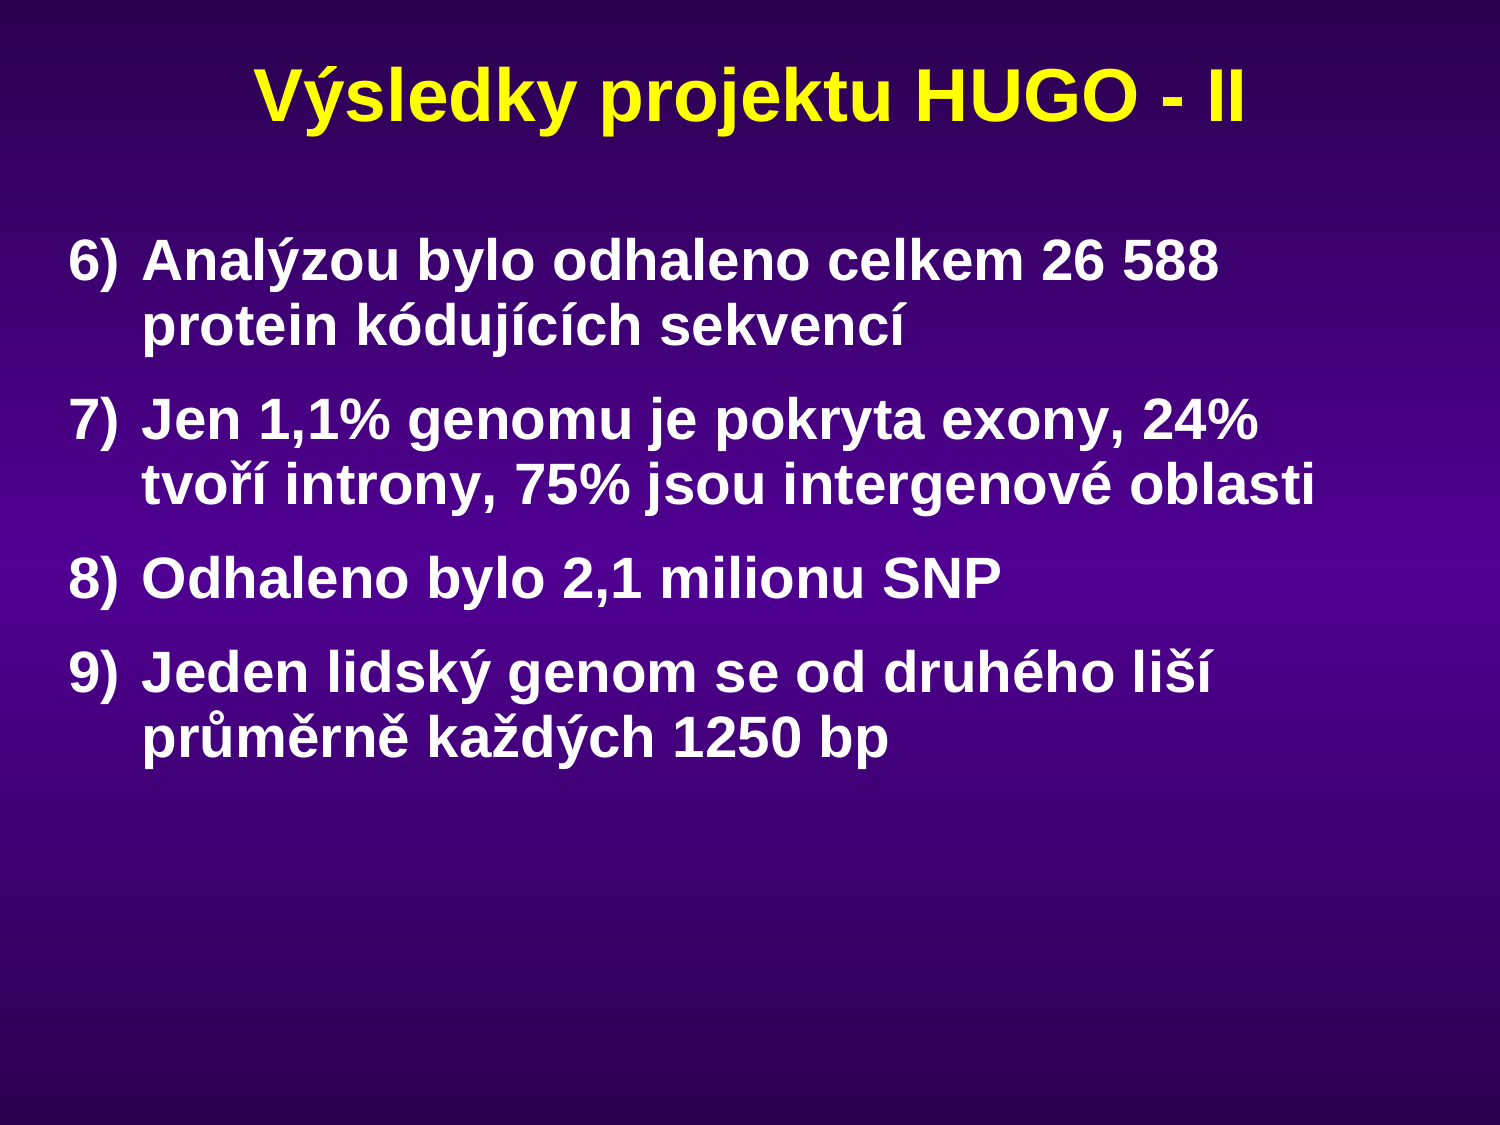

# Výsledky projektu HUGO - II
6)	Analýzou bylo odhaleno celkem 26 588 protein kódujících sekvencí
7)	Jen 1,1% genomu je pokryta exony, 24% tvoří introny, 75% jsou intergenové oblasti
8)	Odhaleno bylo 2,1 milionu SNP
9)	Jeden lidský genom se od druhého liší průměrně každých 1250 bp